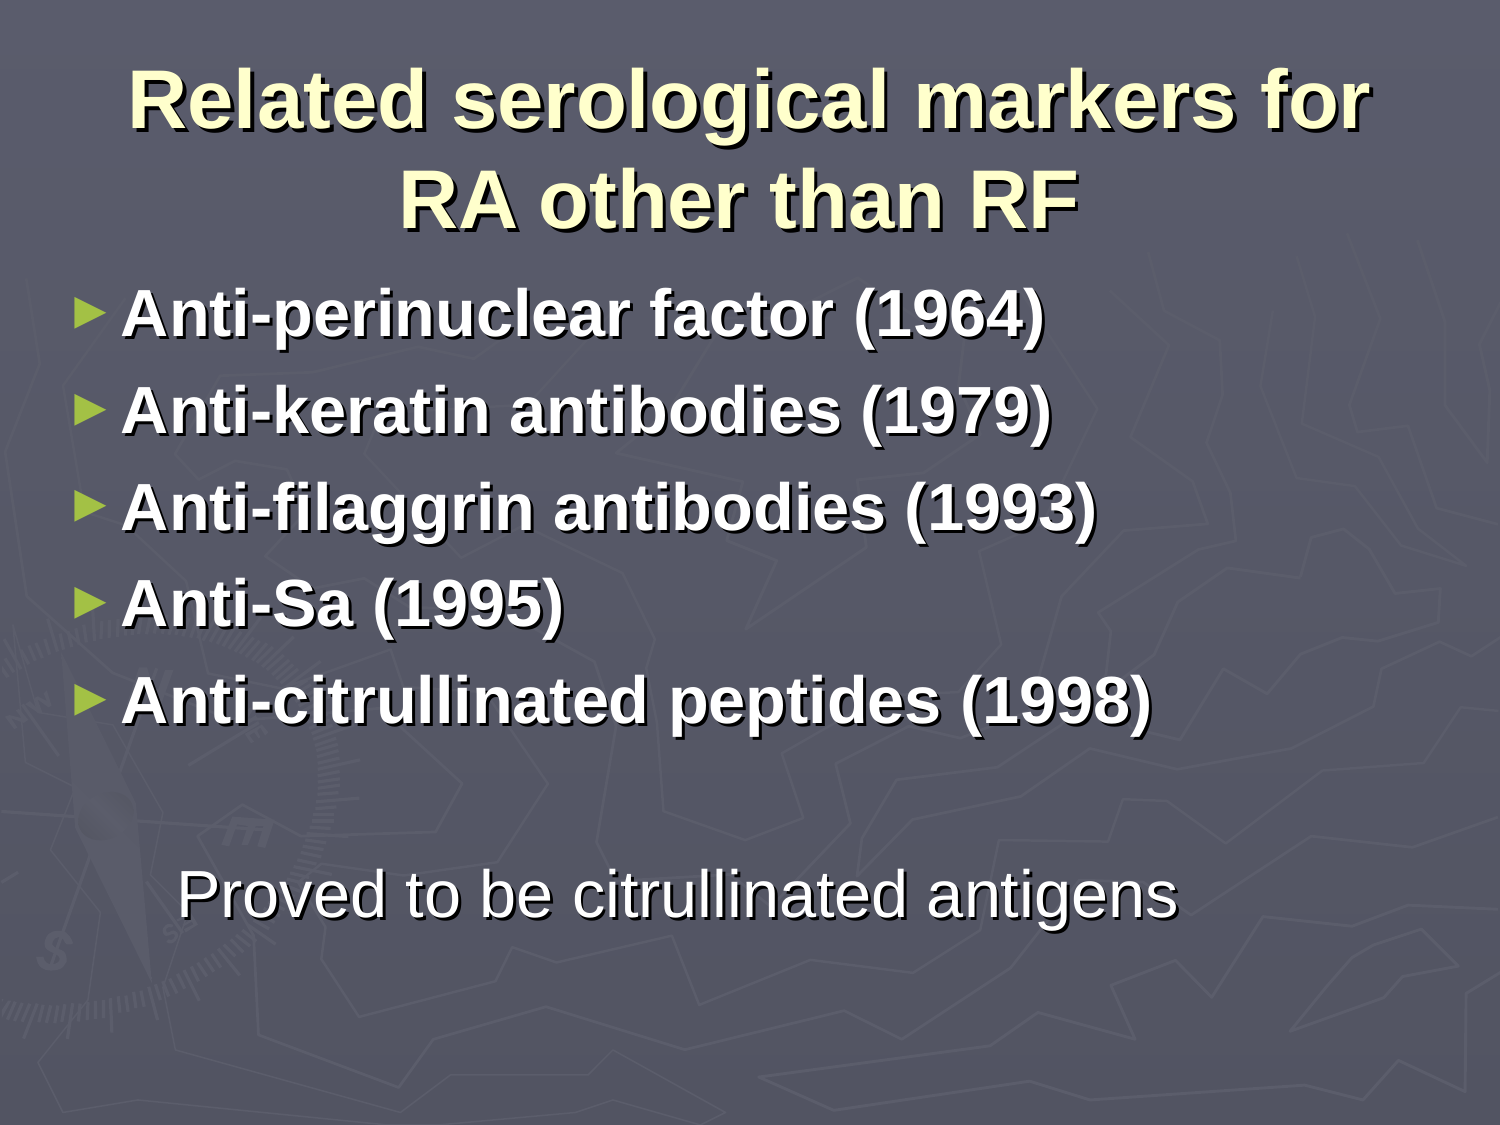

# Related serological markers for RA other than RF
Anti-perinuclear factor (1964)
Anti-keratin antibodies (1979)
Anti-filaggrin antibodies (1993)
Anti-Sa (1995)
Anti-citrullinated peptides (1998)
 Proved to be citrullinated antigens